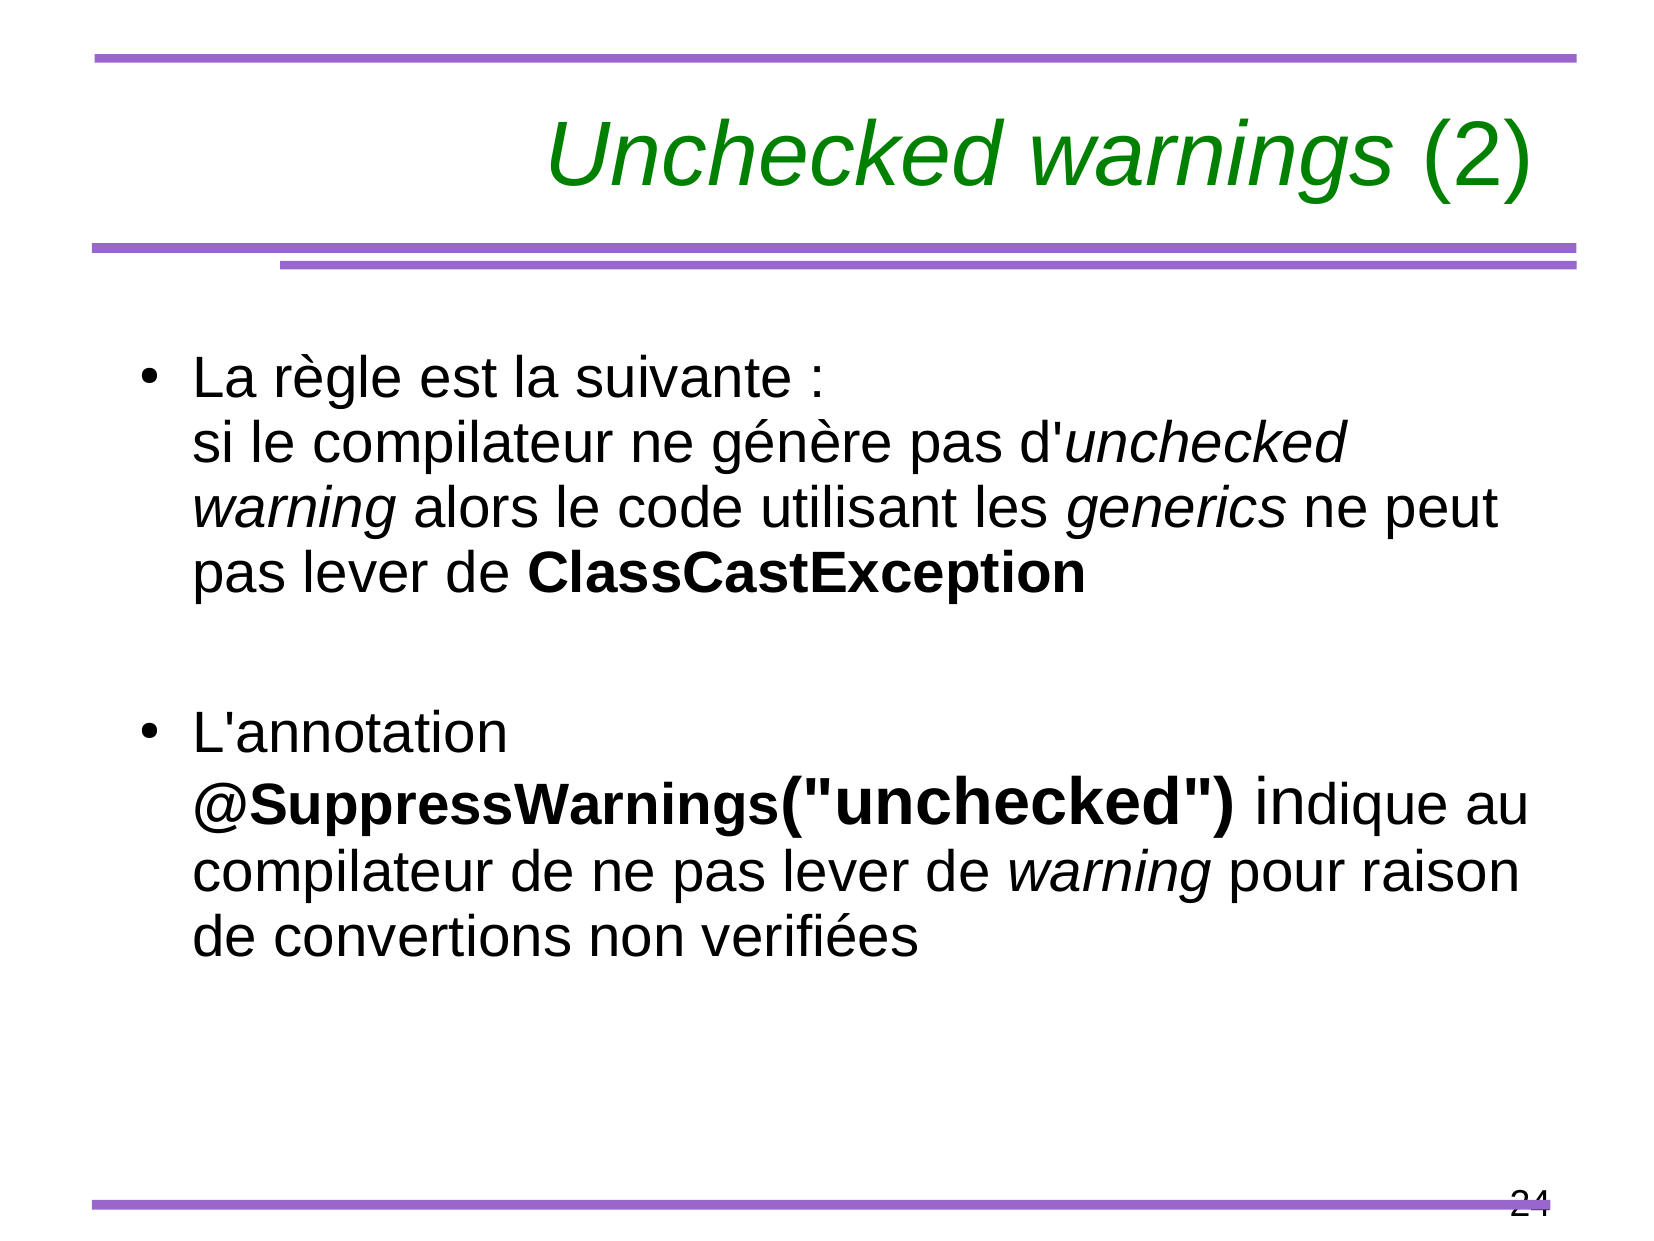

# Unchecked warnings (2)
La règle est la suivante :
si le compilateur ne génère pas d'unchecked warning alors le code utilisant les generics ne peut pas lever de ClassCastException
L'annotation
@SuppressWarnings("unchecked") indique au compilateur de ne pas lever de warning pour raison de convertions non verifiées